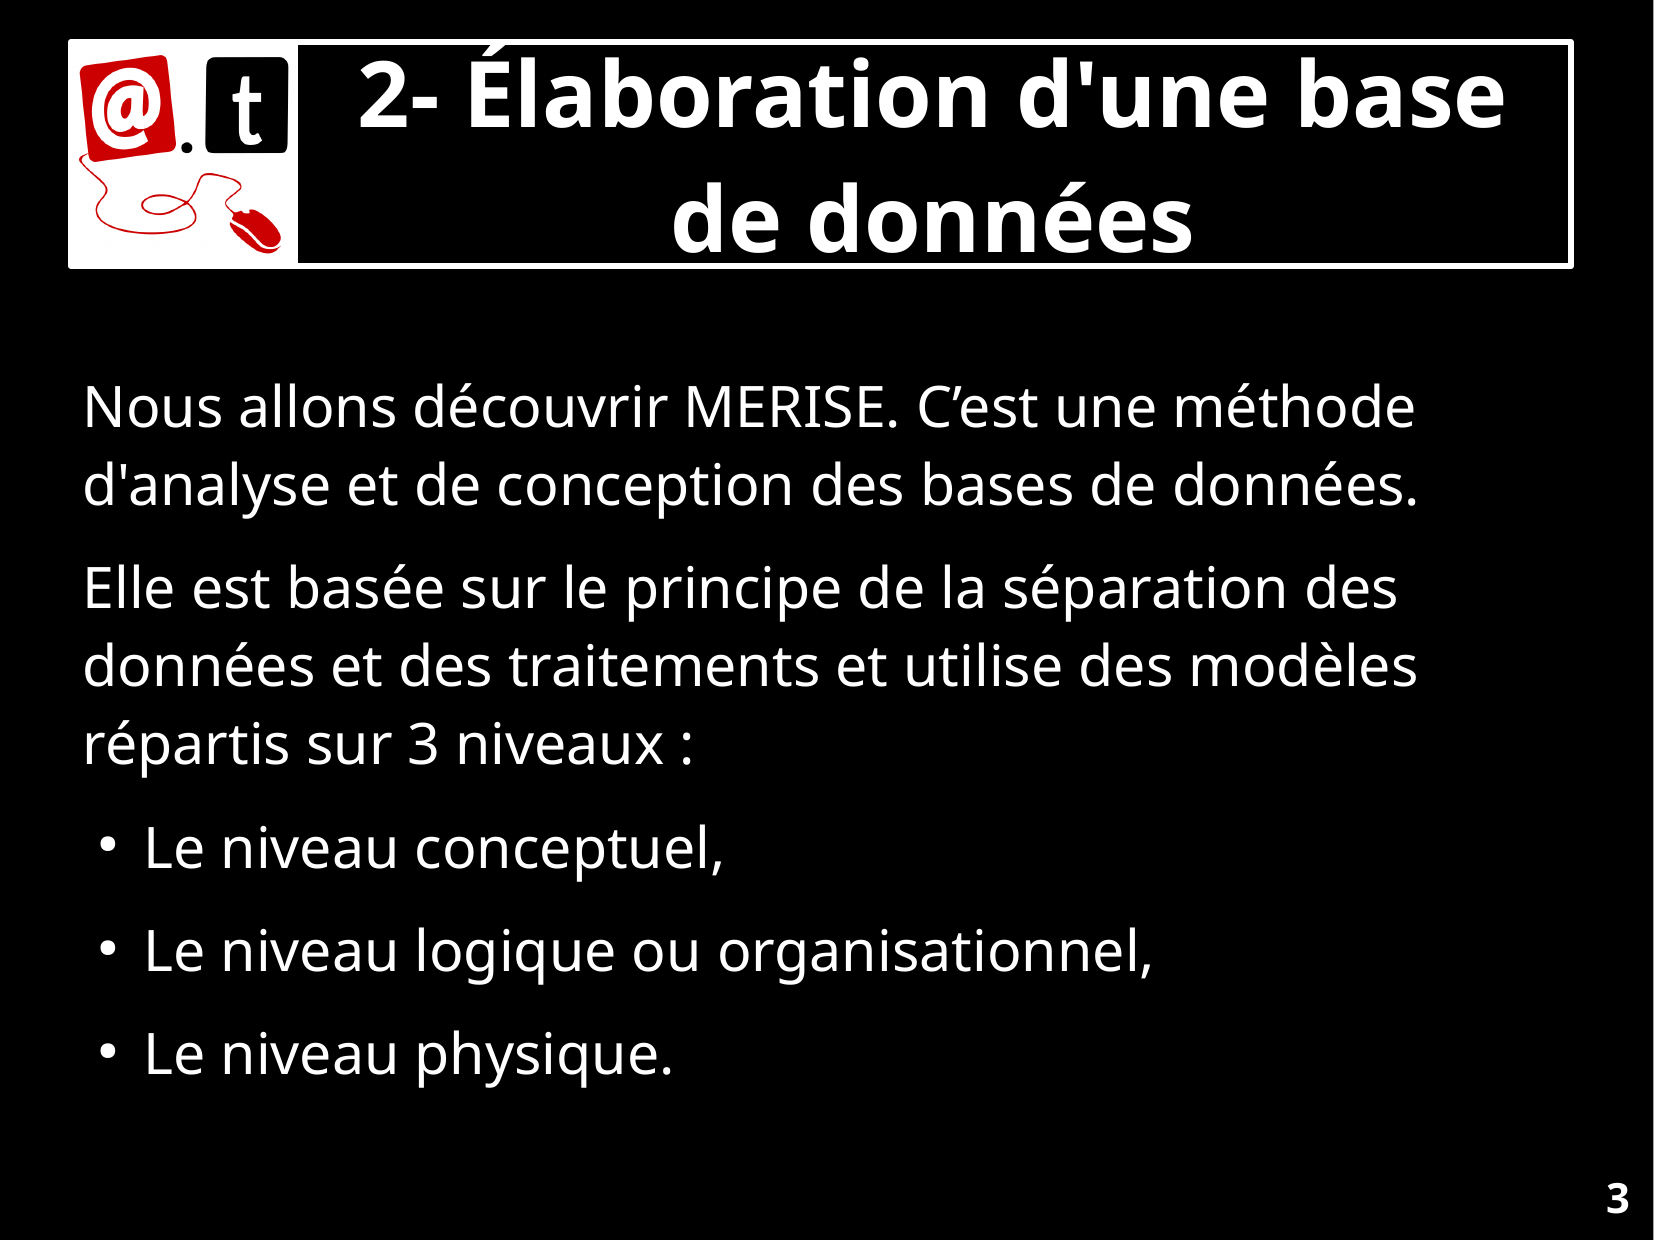

# 2- Élaboration d'une base de données
Nous allons découvrir MERISE. C’est une méthode d'analyse et de conception des bases de données.
Elle est basée sur le principe de la séparation des données et des traitements et utilise des modèles répartis sur 3 niveaux :
Le niveau conceptuel,
Le niveau logique ou organisationnel,
Le niveau physique.
3